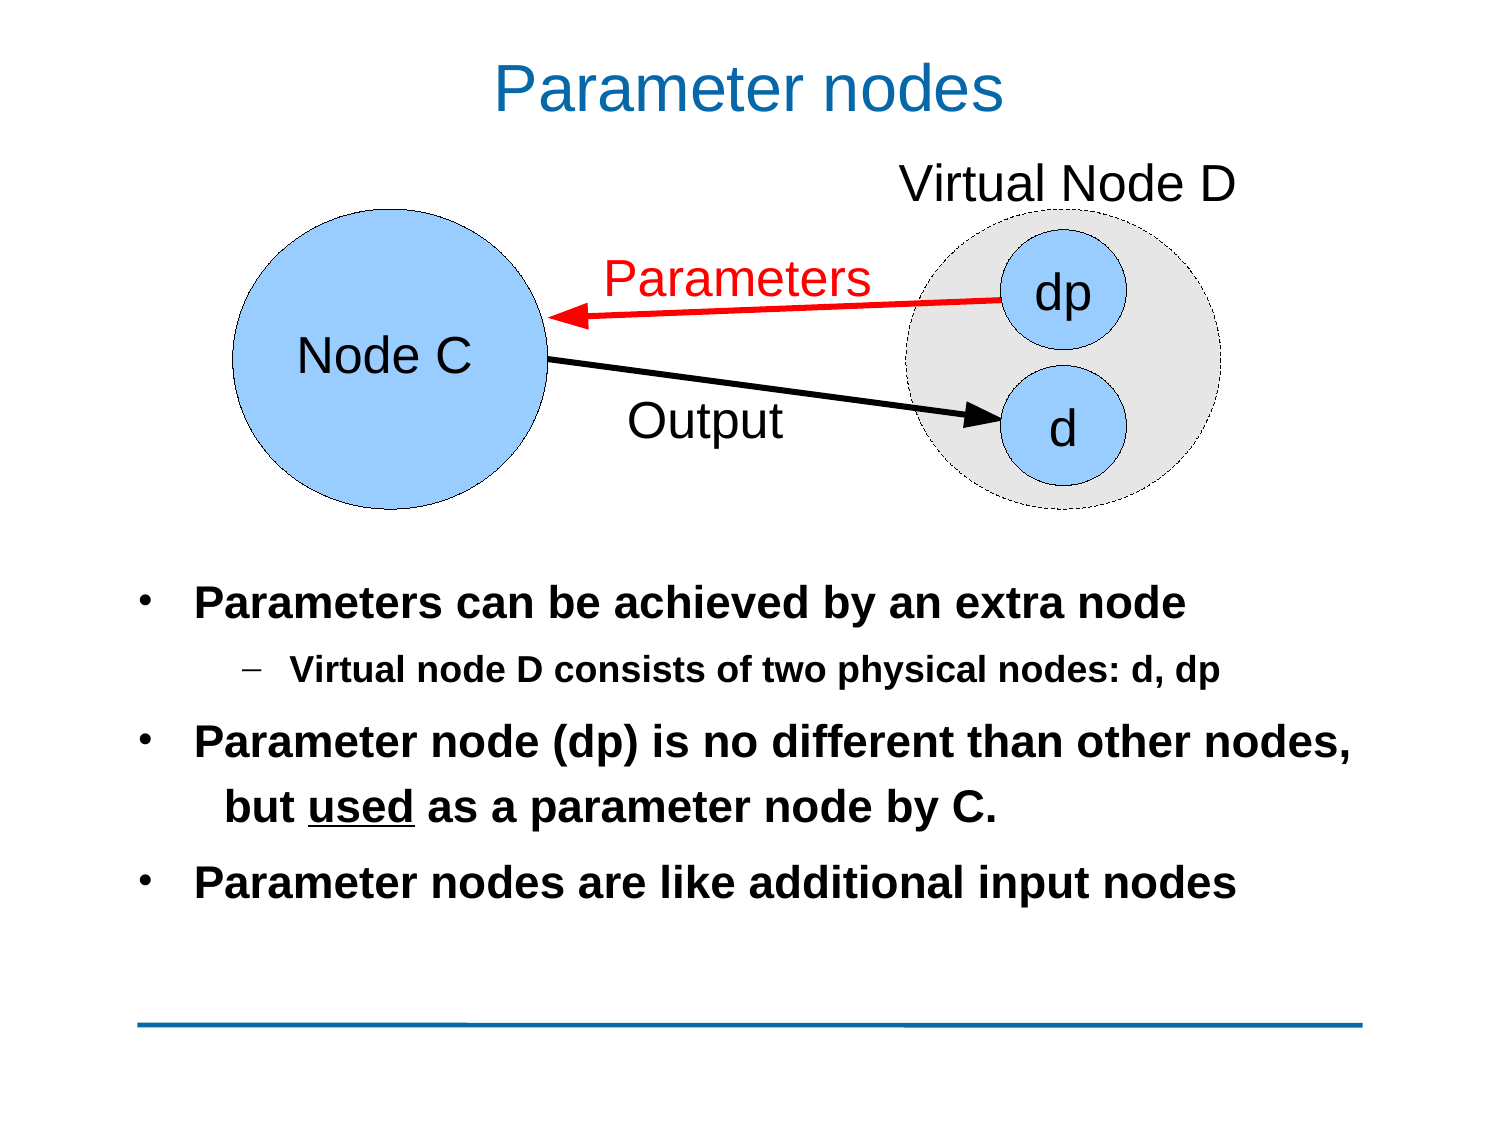

# Parameter nodes
Virtual Node D
dp
Parameters
Node C
d
Output
Parameters can be achieved by an extra node
Virtual node D consists of two physical nodes: d, dp
Parameter node (dp) is no different than other nodes, but used as a parameter node by C.
Parameter nodes are like additional input nodes